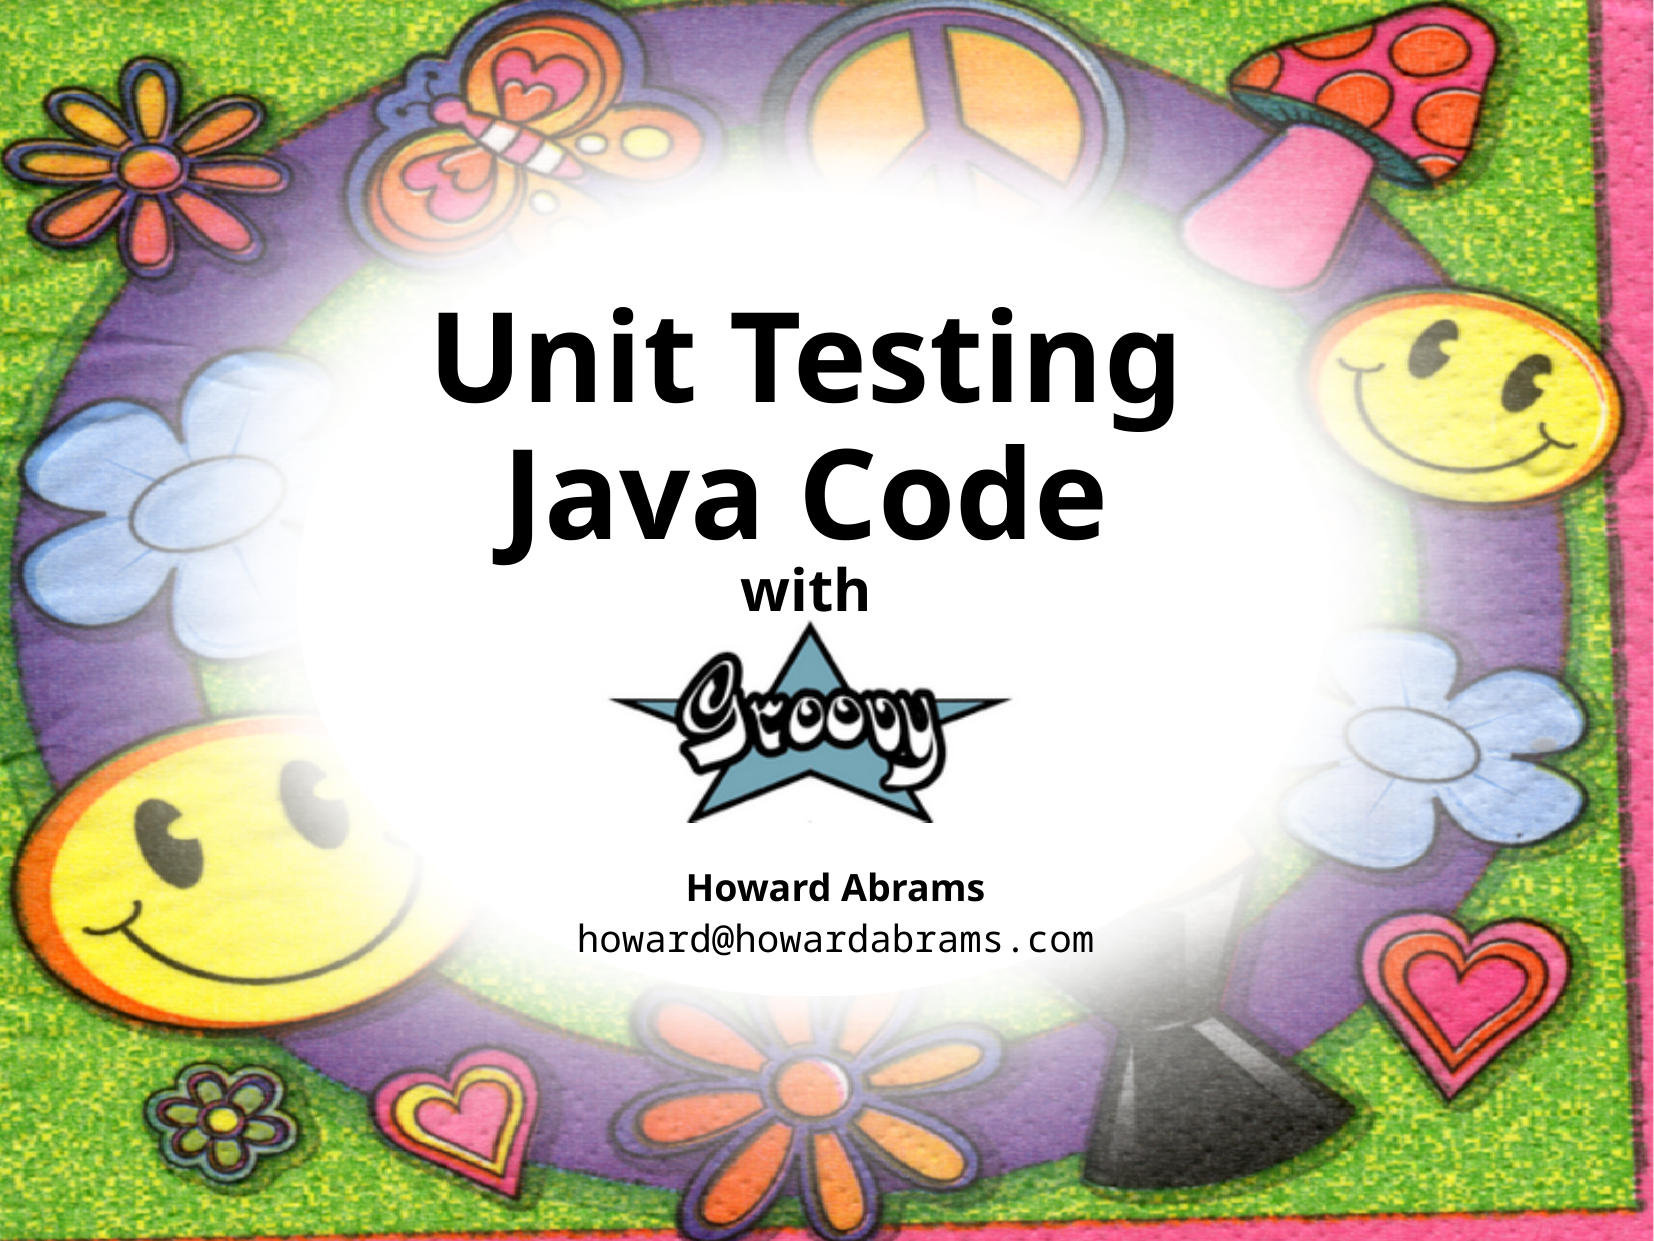

# Unit Testing
Java Code
with
Howard Abrams
howard@howardabrams.com
21 Oct 2008
Presentation to PJUG
2